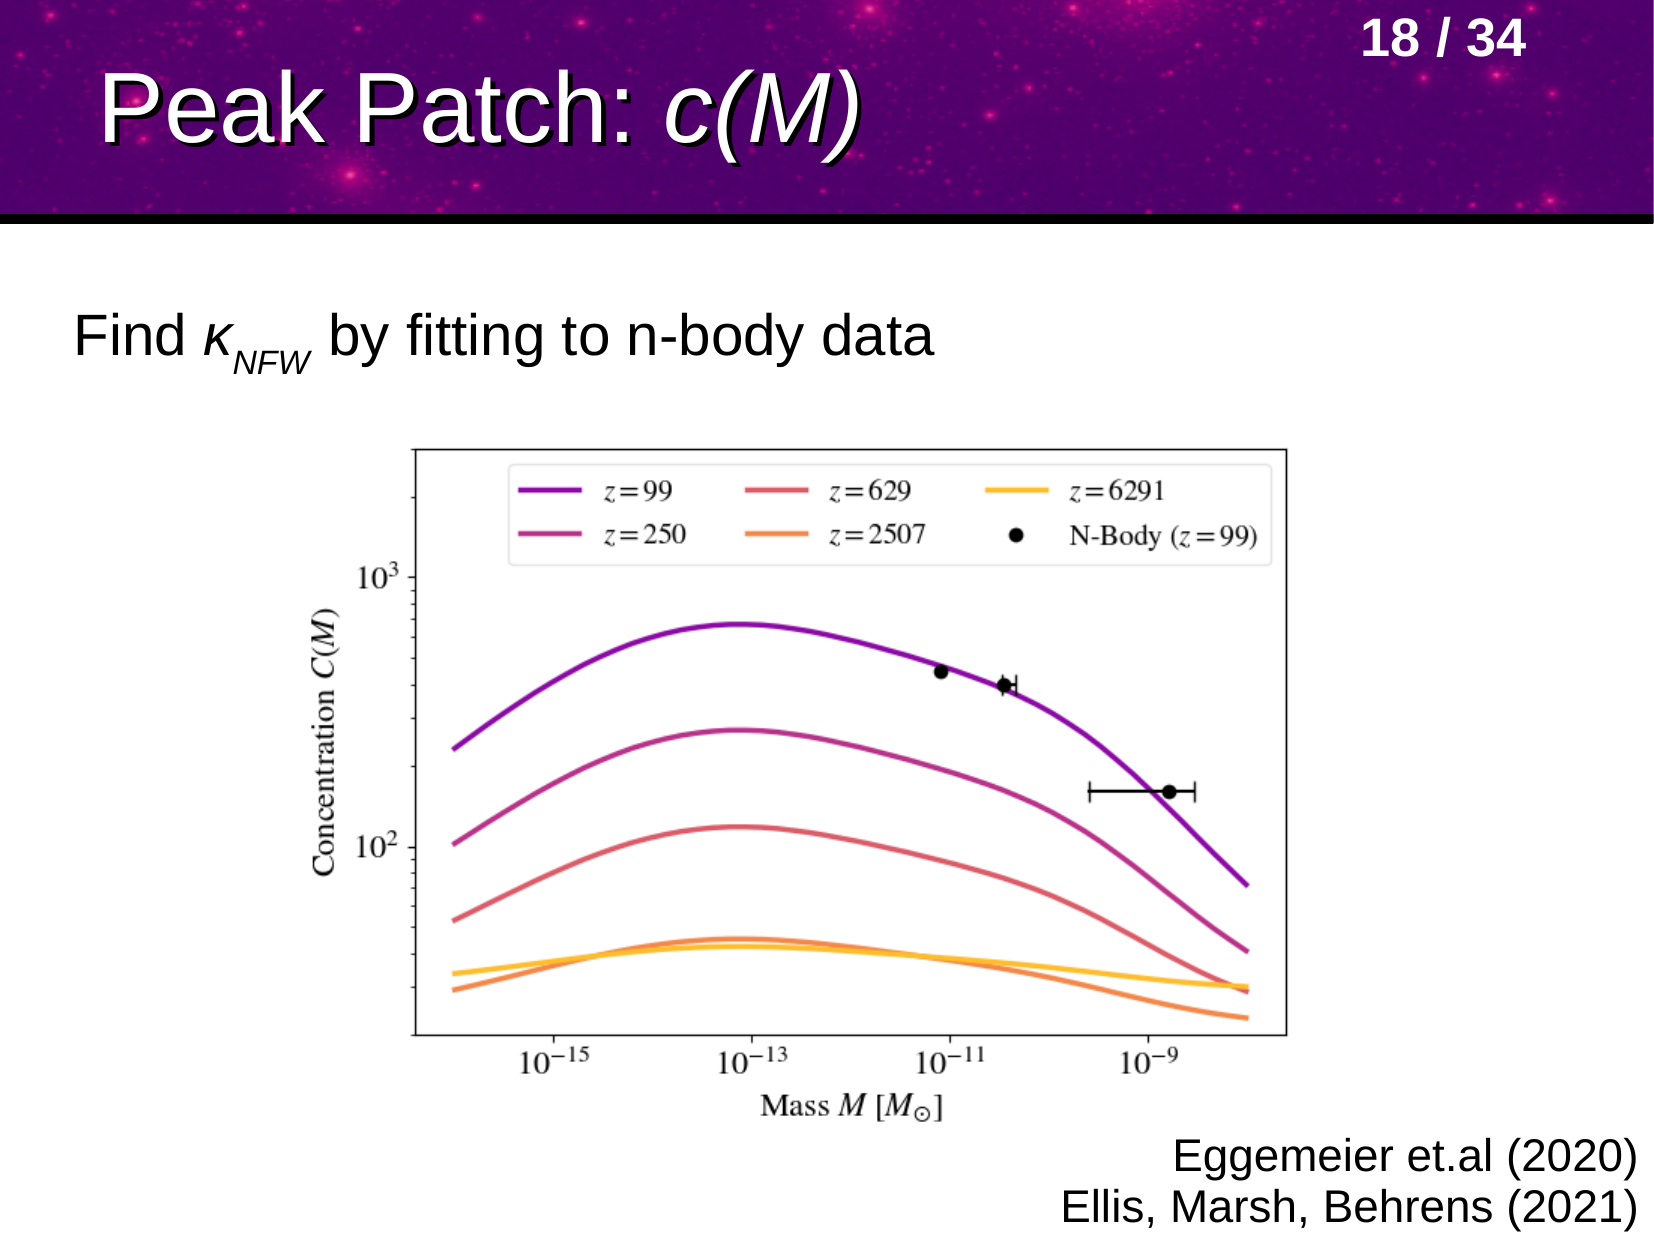

Peak Patch
Peak Patch: c(M)
Find κNFW by fitting to n-body data
Eggemeier et.al (2020)
Ellis, Marsh, Behrens (2021)